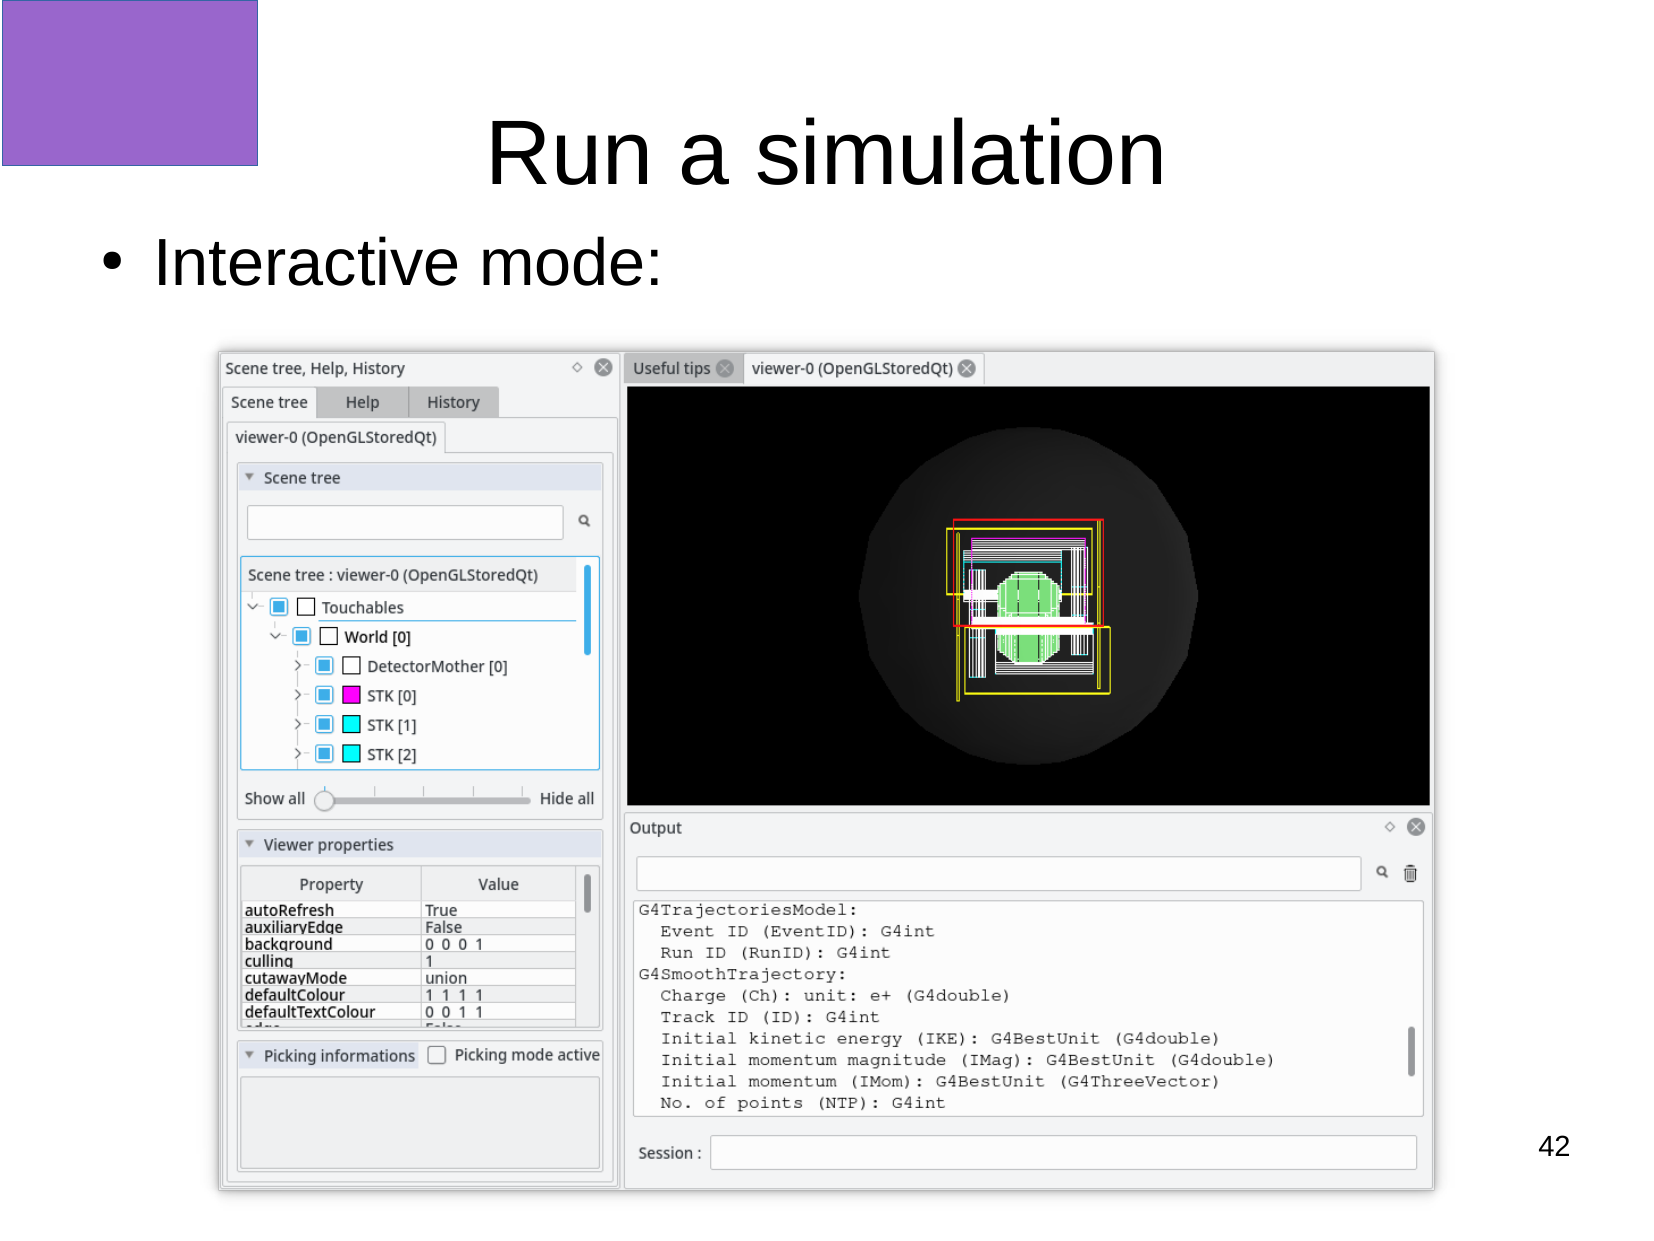

# Run a simulation
Interactive mode:
42